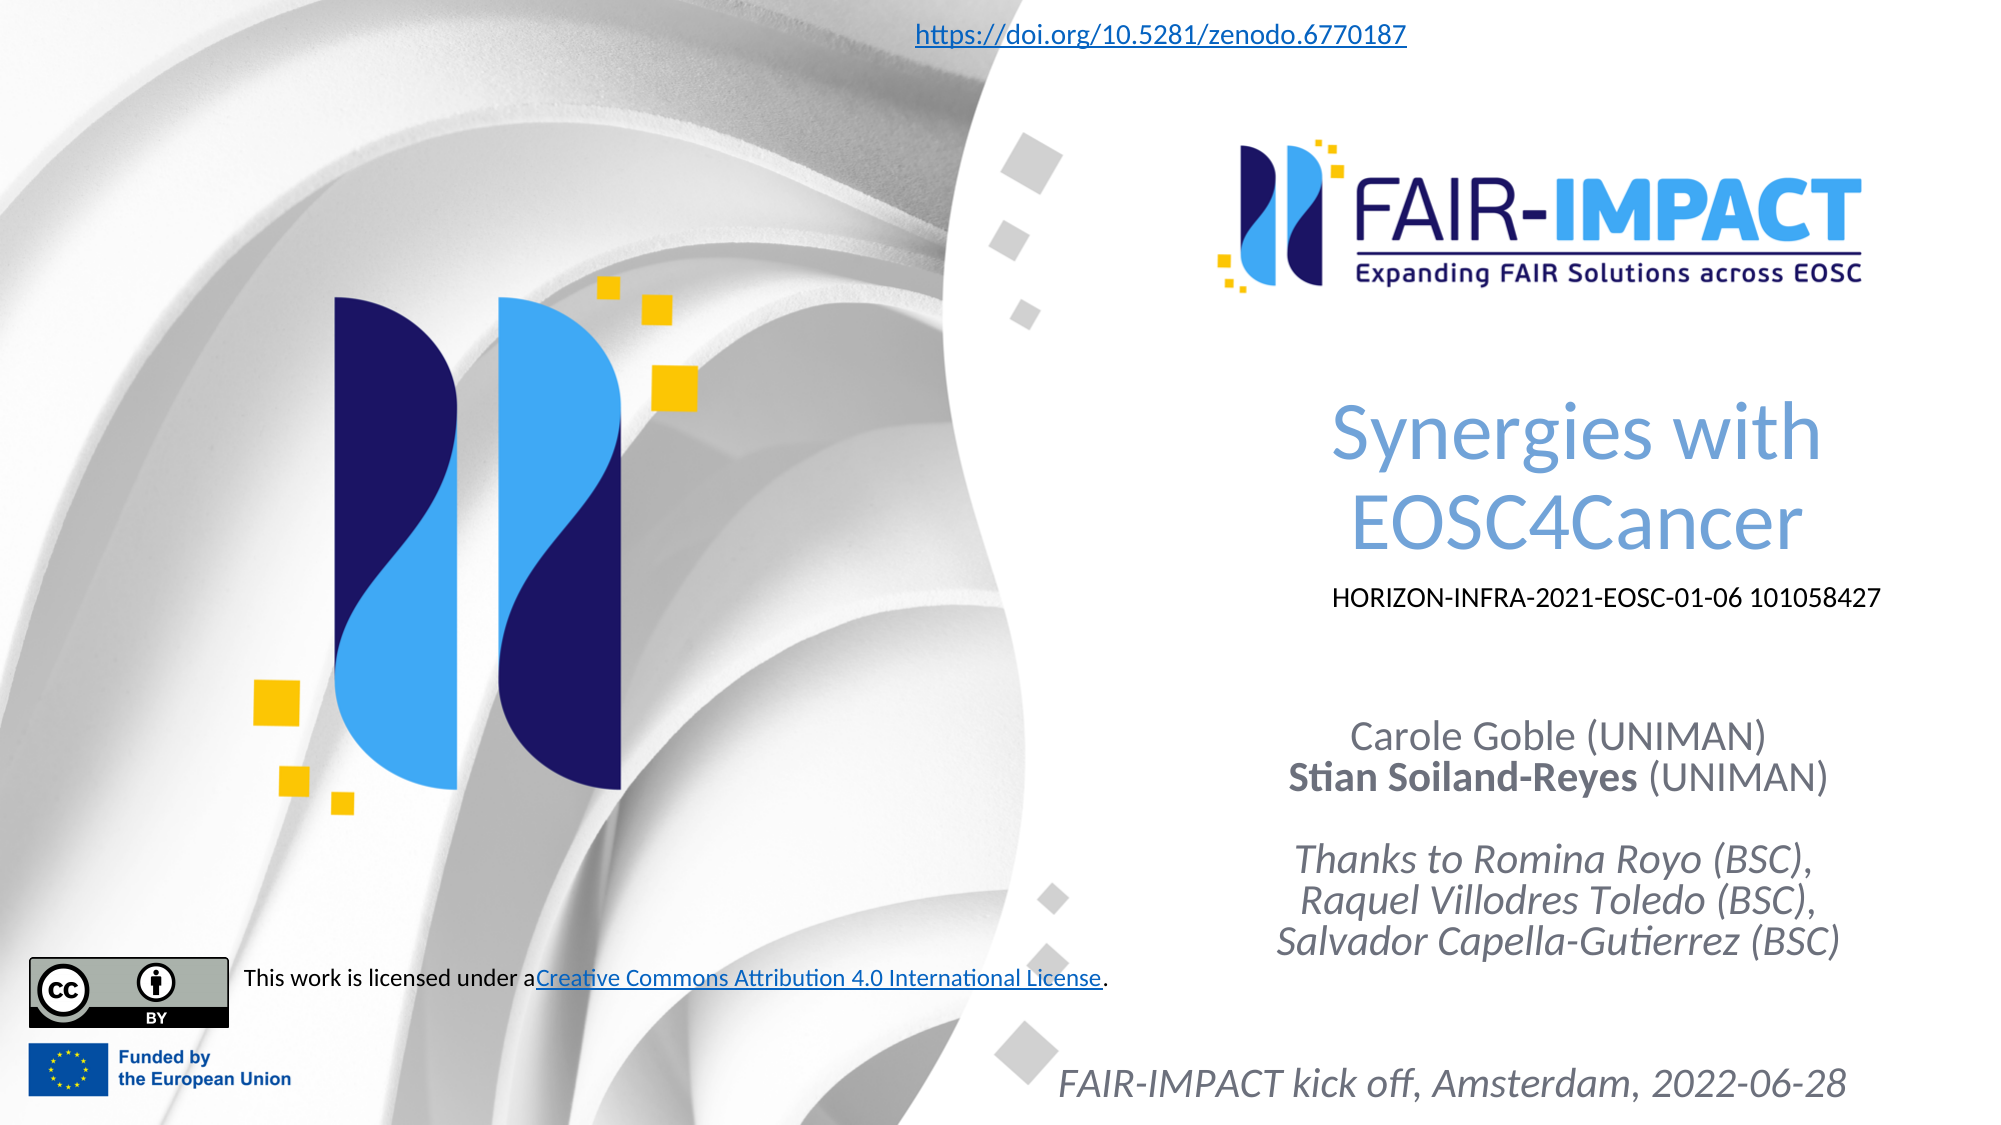

https://doi.org/10.5281/zenodo.6770187
# Synergies with EOSC4Cancer
HORIZON-INFRA-2021-EOSC-01-06 101058427
Carole Goble (UNIMAN)
Stian Soiland-Reyes (UNIMAN)
Thanks to Romina Royo (BSC),
Raquel Villodres Toledo (BSC),
Salvador Capella-Gutierrez (BSC)
This work is licensed under aCreative Commons Attribution 4.0 International License.
FAIR-IMPACT kick off, Amsterdam, 2022-06-28